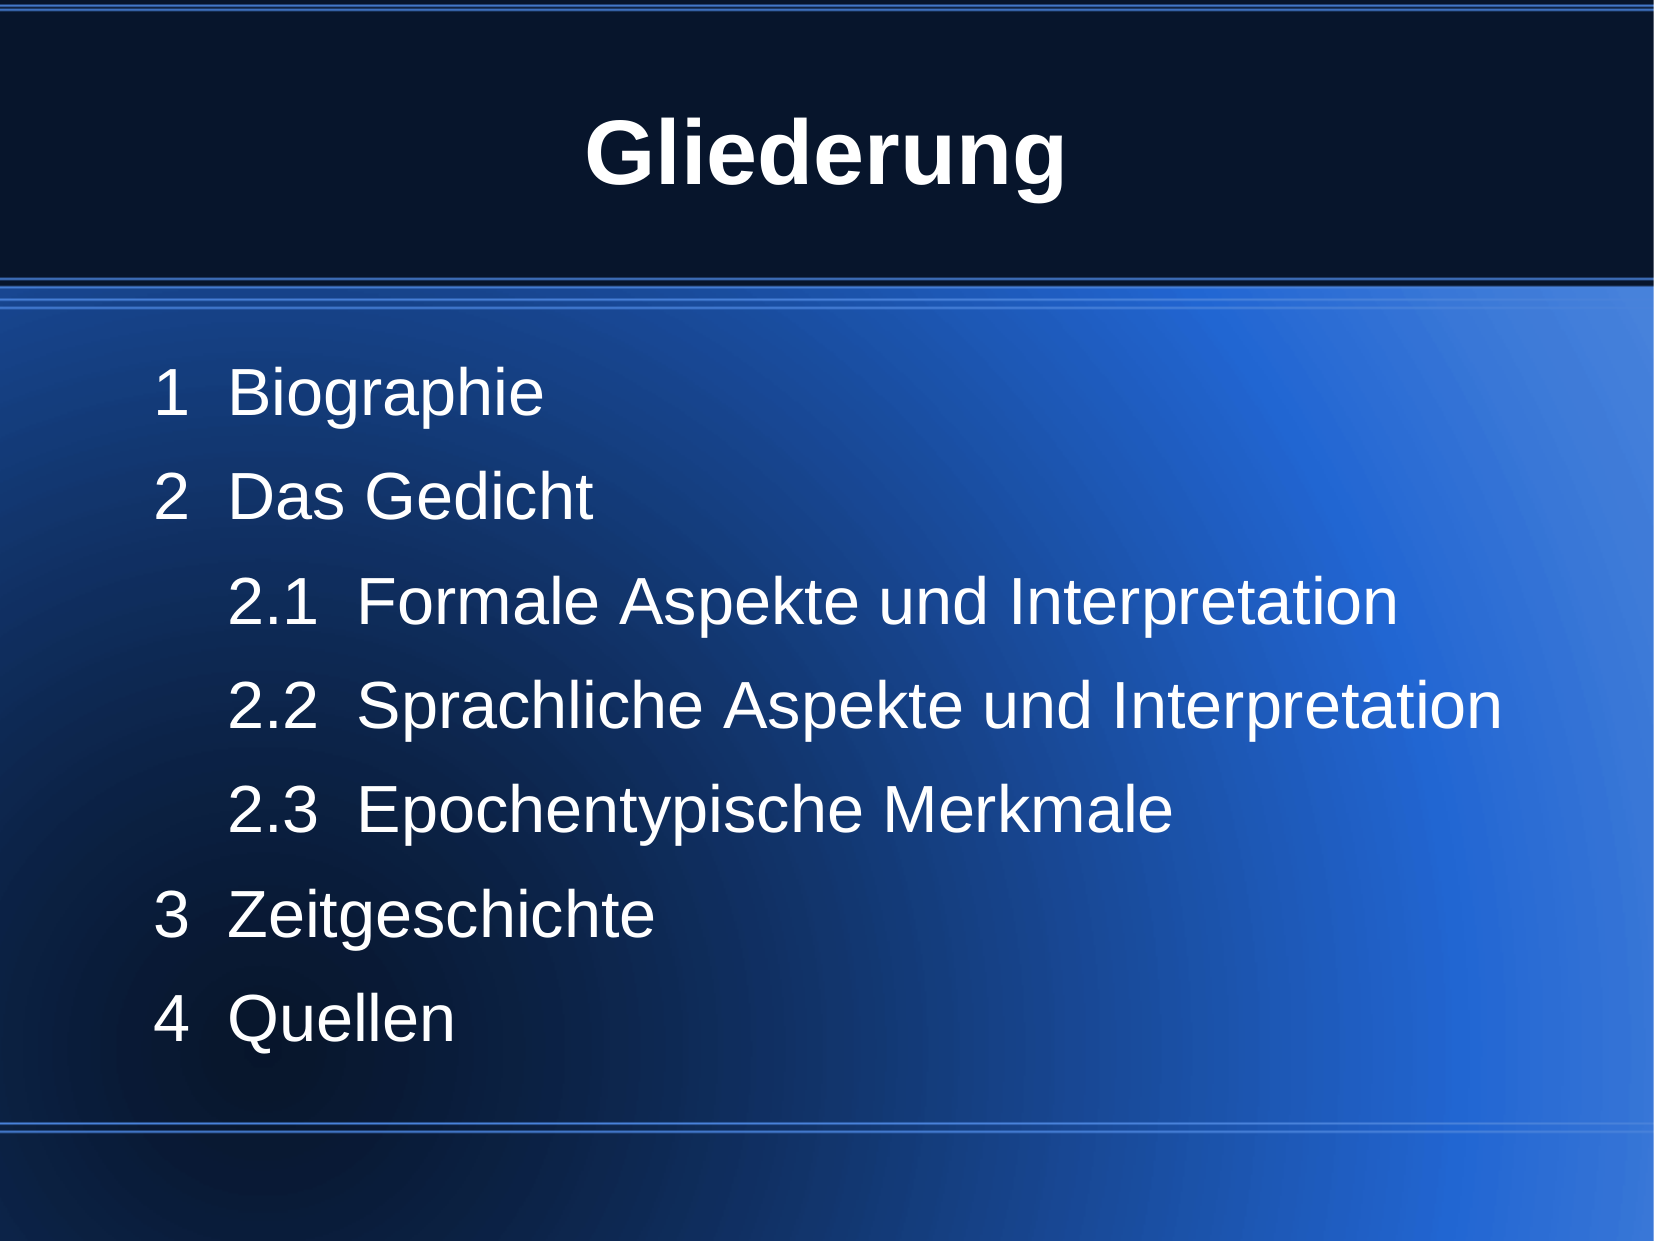

# Gliederung
1 Biographie
2 Das Gedicht
 2.1 Formale Aspekte und Interpretation
 2.2 Sprachliche Aspekte und Interpretation
 2.3 Epochentypische Merkmale
3 Zeitgeschichte
4 Quellen